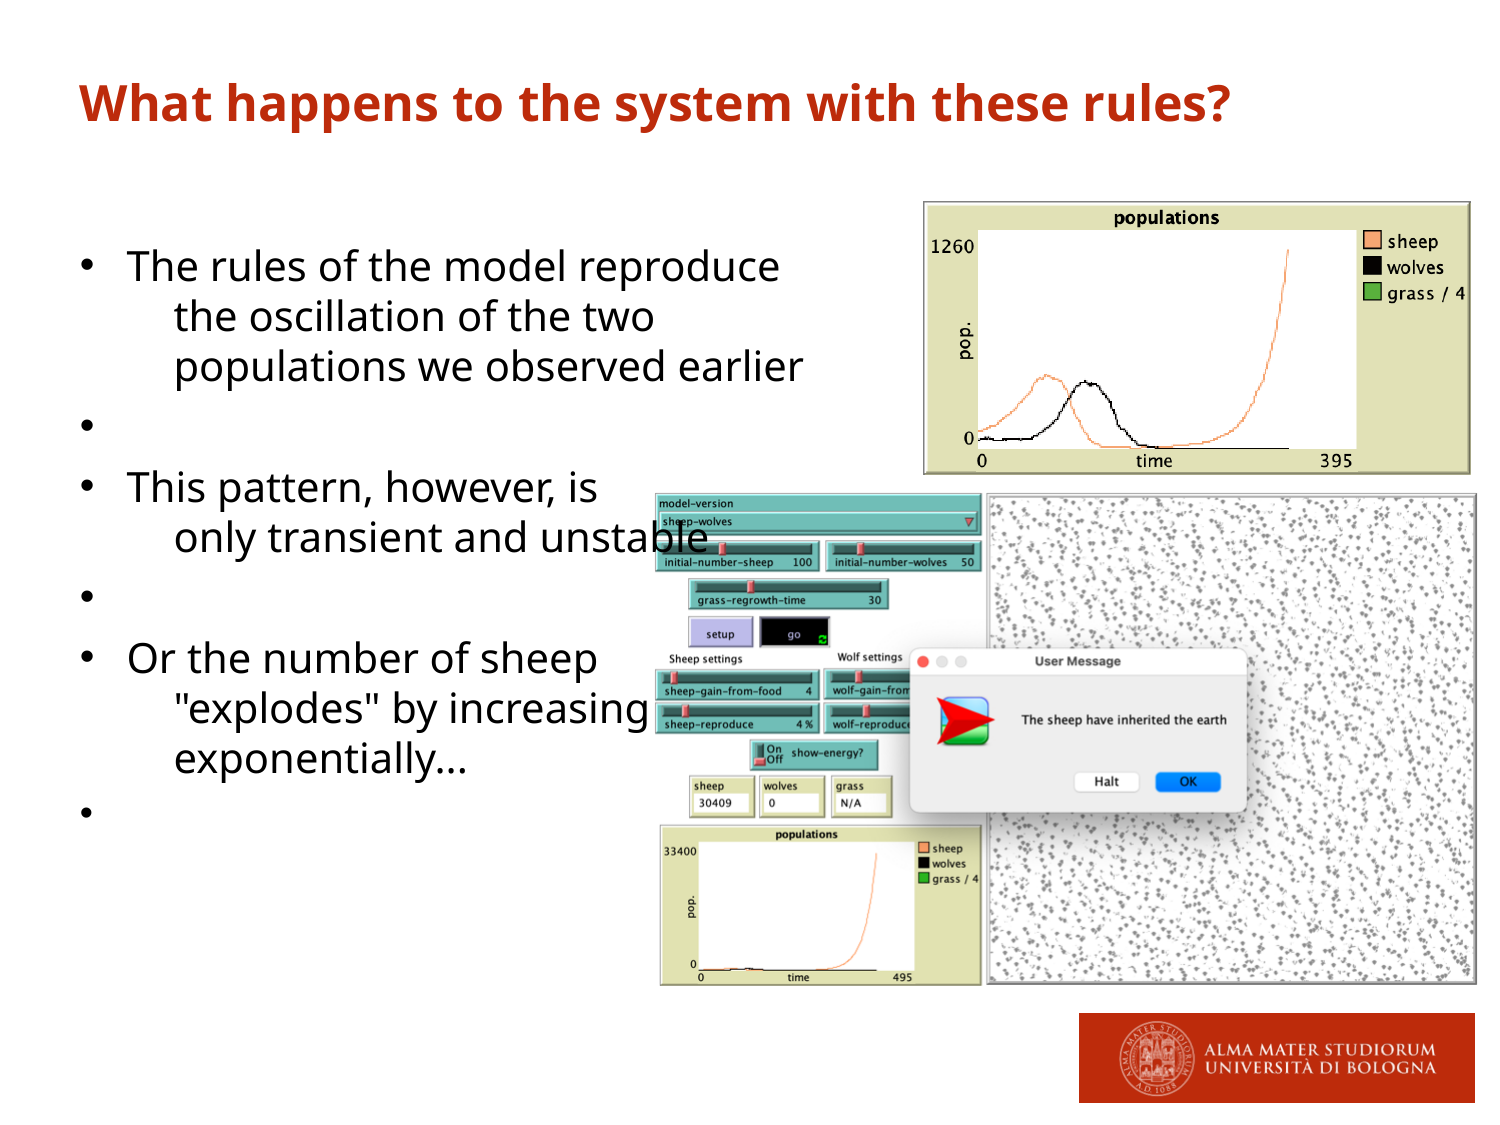

# What happens to the system with these rules?
The rules of the model reproduce the oscillation of the two populations we observed earlier
This pattern, however, is
only transient and unstable
Or the number of sheep
"explodes" by increasing
exponentially...